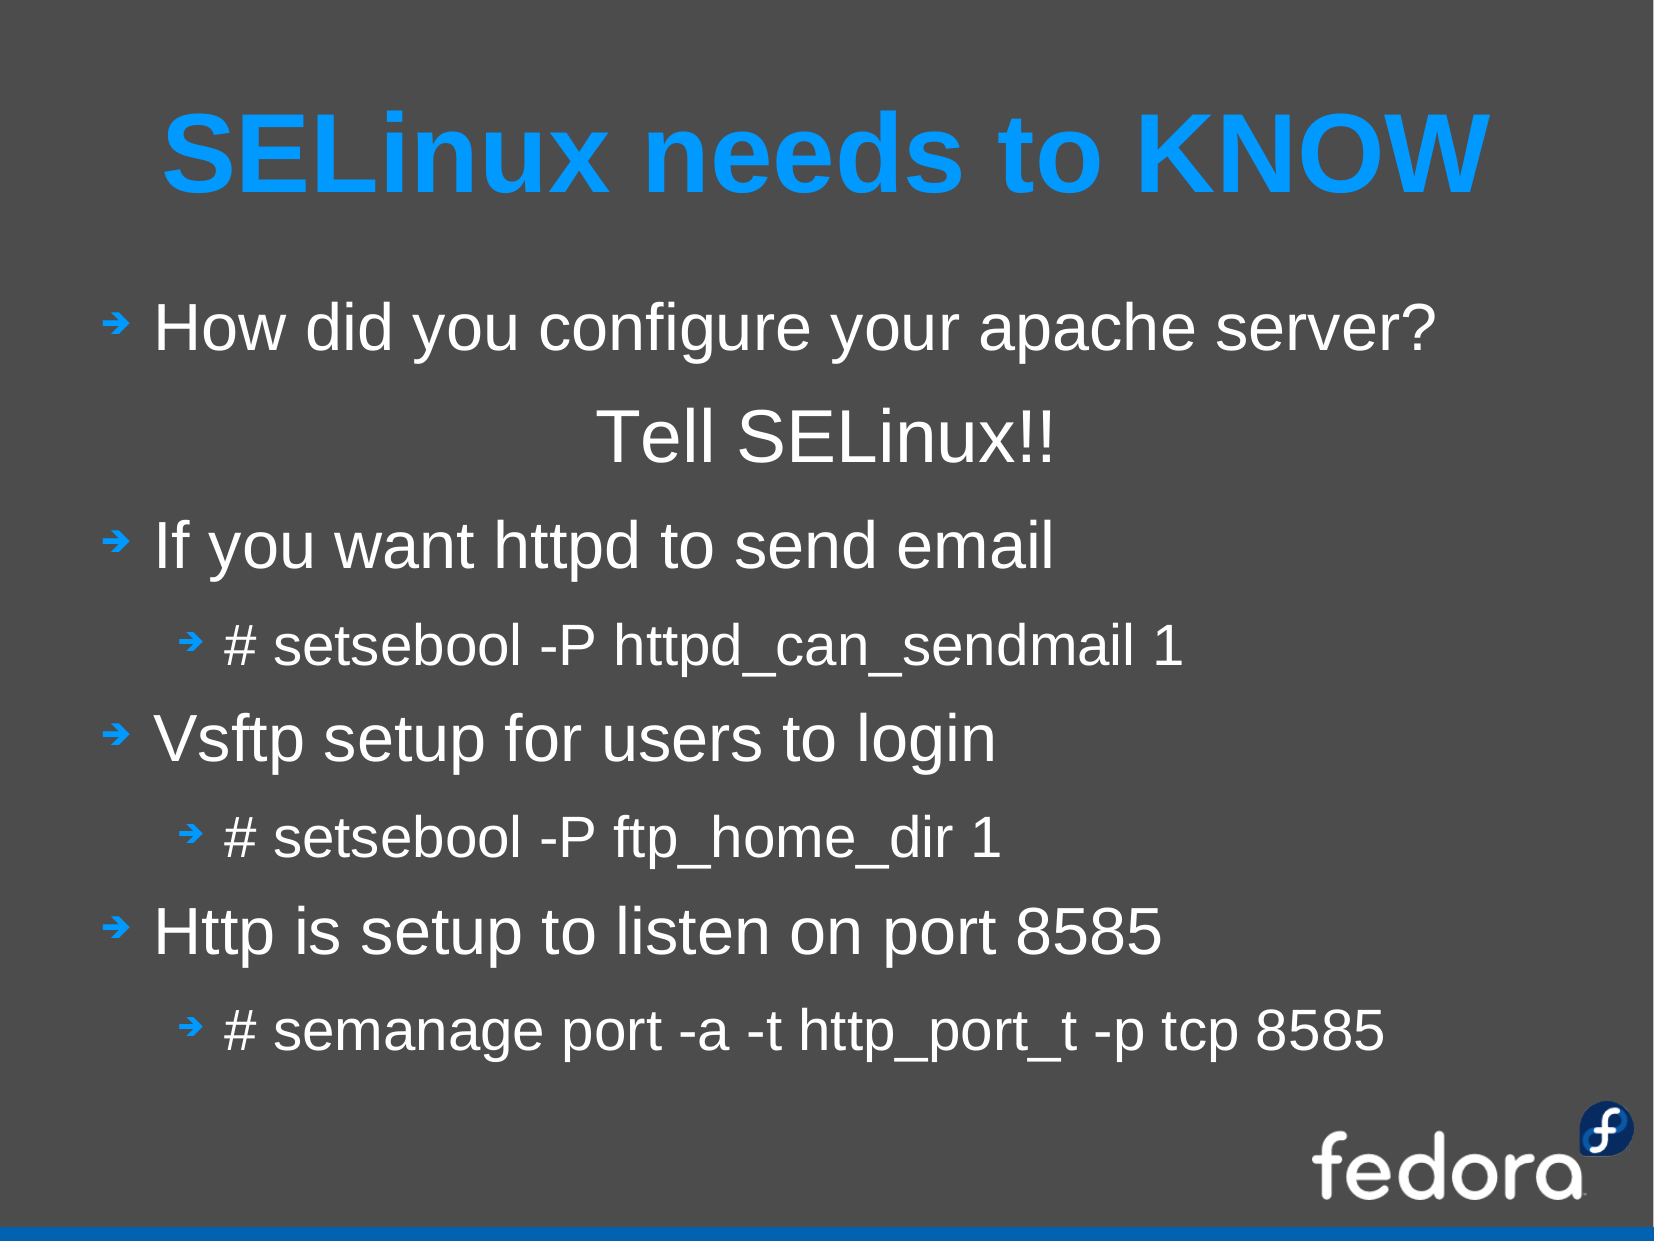

# SELinux needs to KNOW
How did you configure your apache server?
Tell SELinux!!
If you want httpd to send email
# setsebool -P httpd_can_sendmail 1
Vsftp setup for users to login
# setsebool -P ftp_home_dir 1
Http is setup to listen on port 8585
# semanage port -a -t http_port_t -p tcp 8585